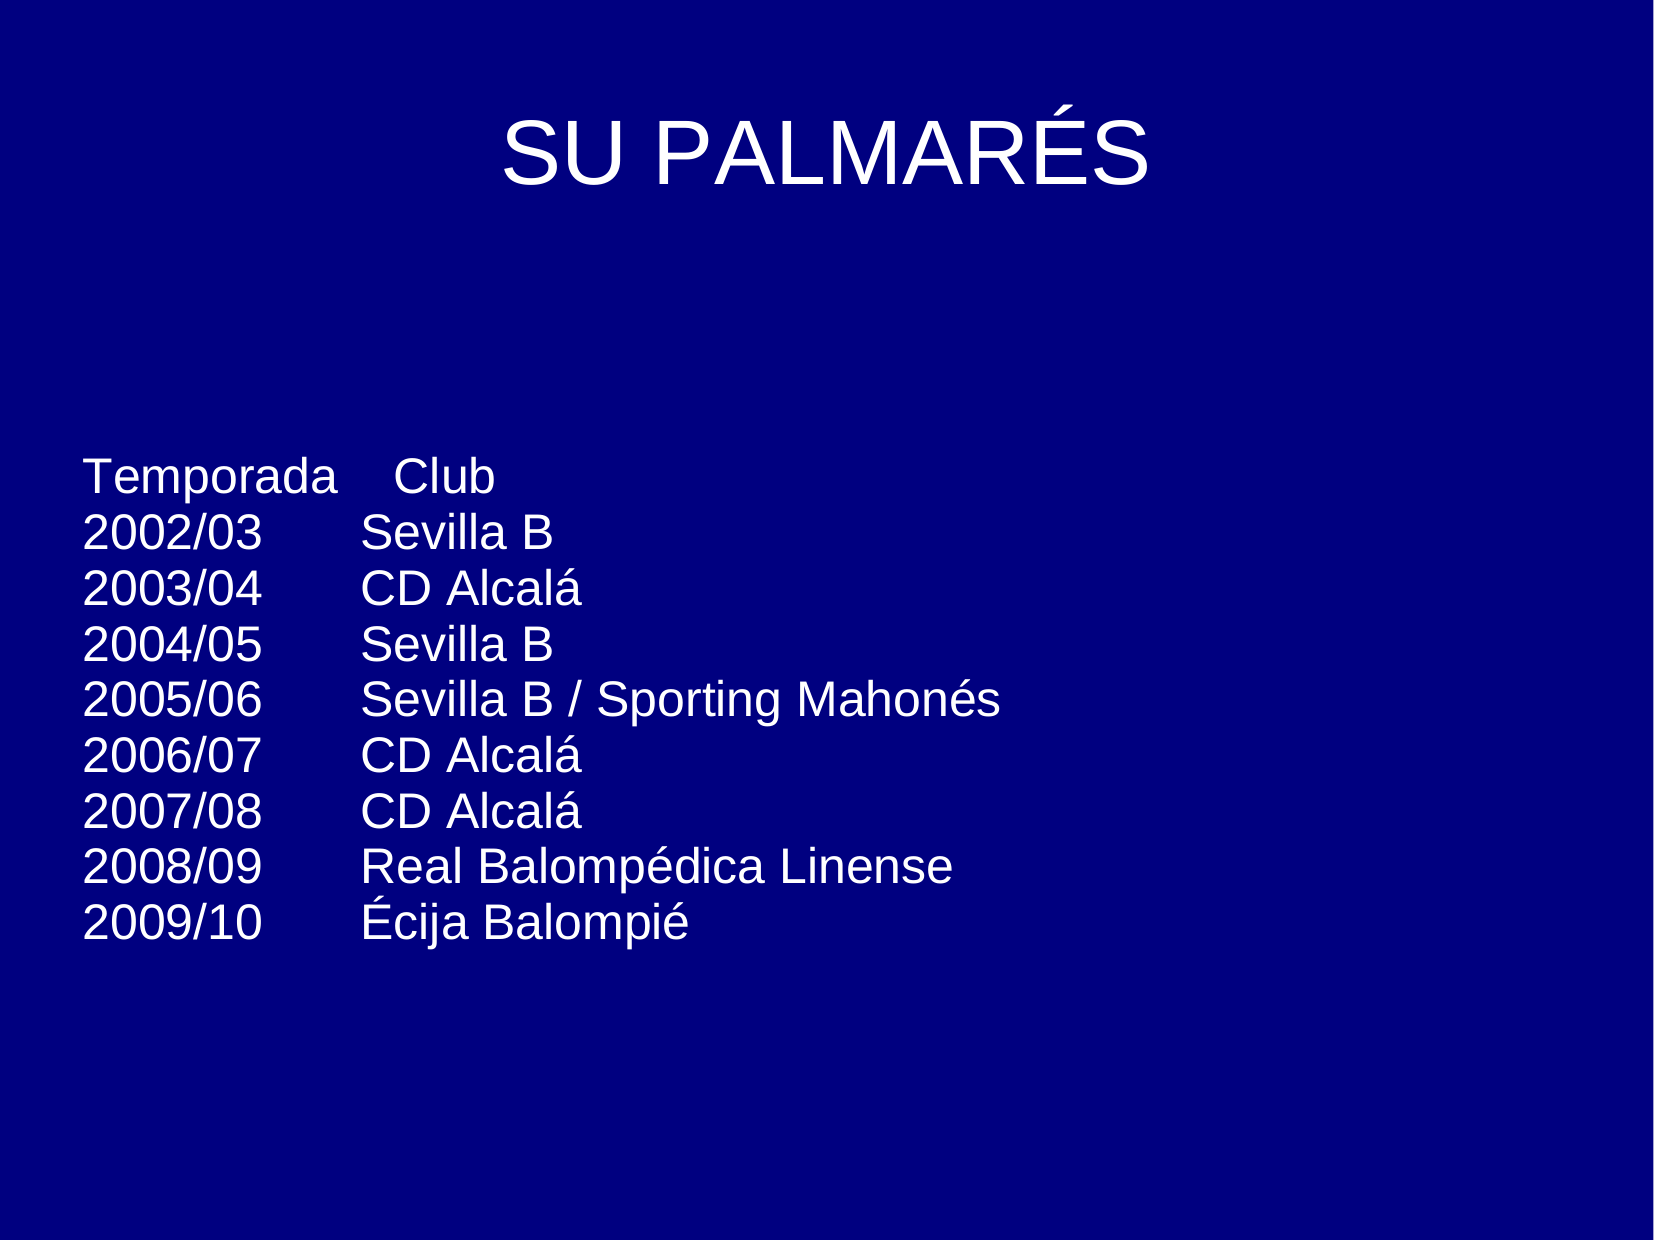

# SU PALMARÉS
Temporada Club
2002/03 Sevilla B
2003/04 CD Alcalá
2004/05 Sevilla B
2005/06 Sevilla B / Sporting Mahonés
2006/07 CD Alcalá
2007/08 CD Alcalá
2008/09 Real Balompédica Linense
2009/10 Écija Balompié